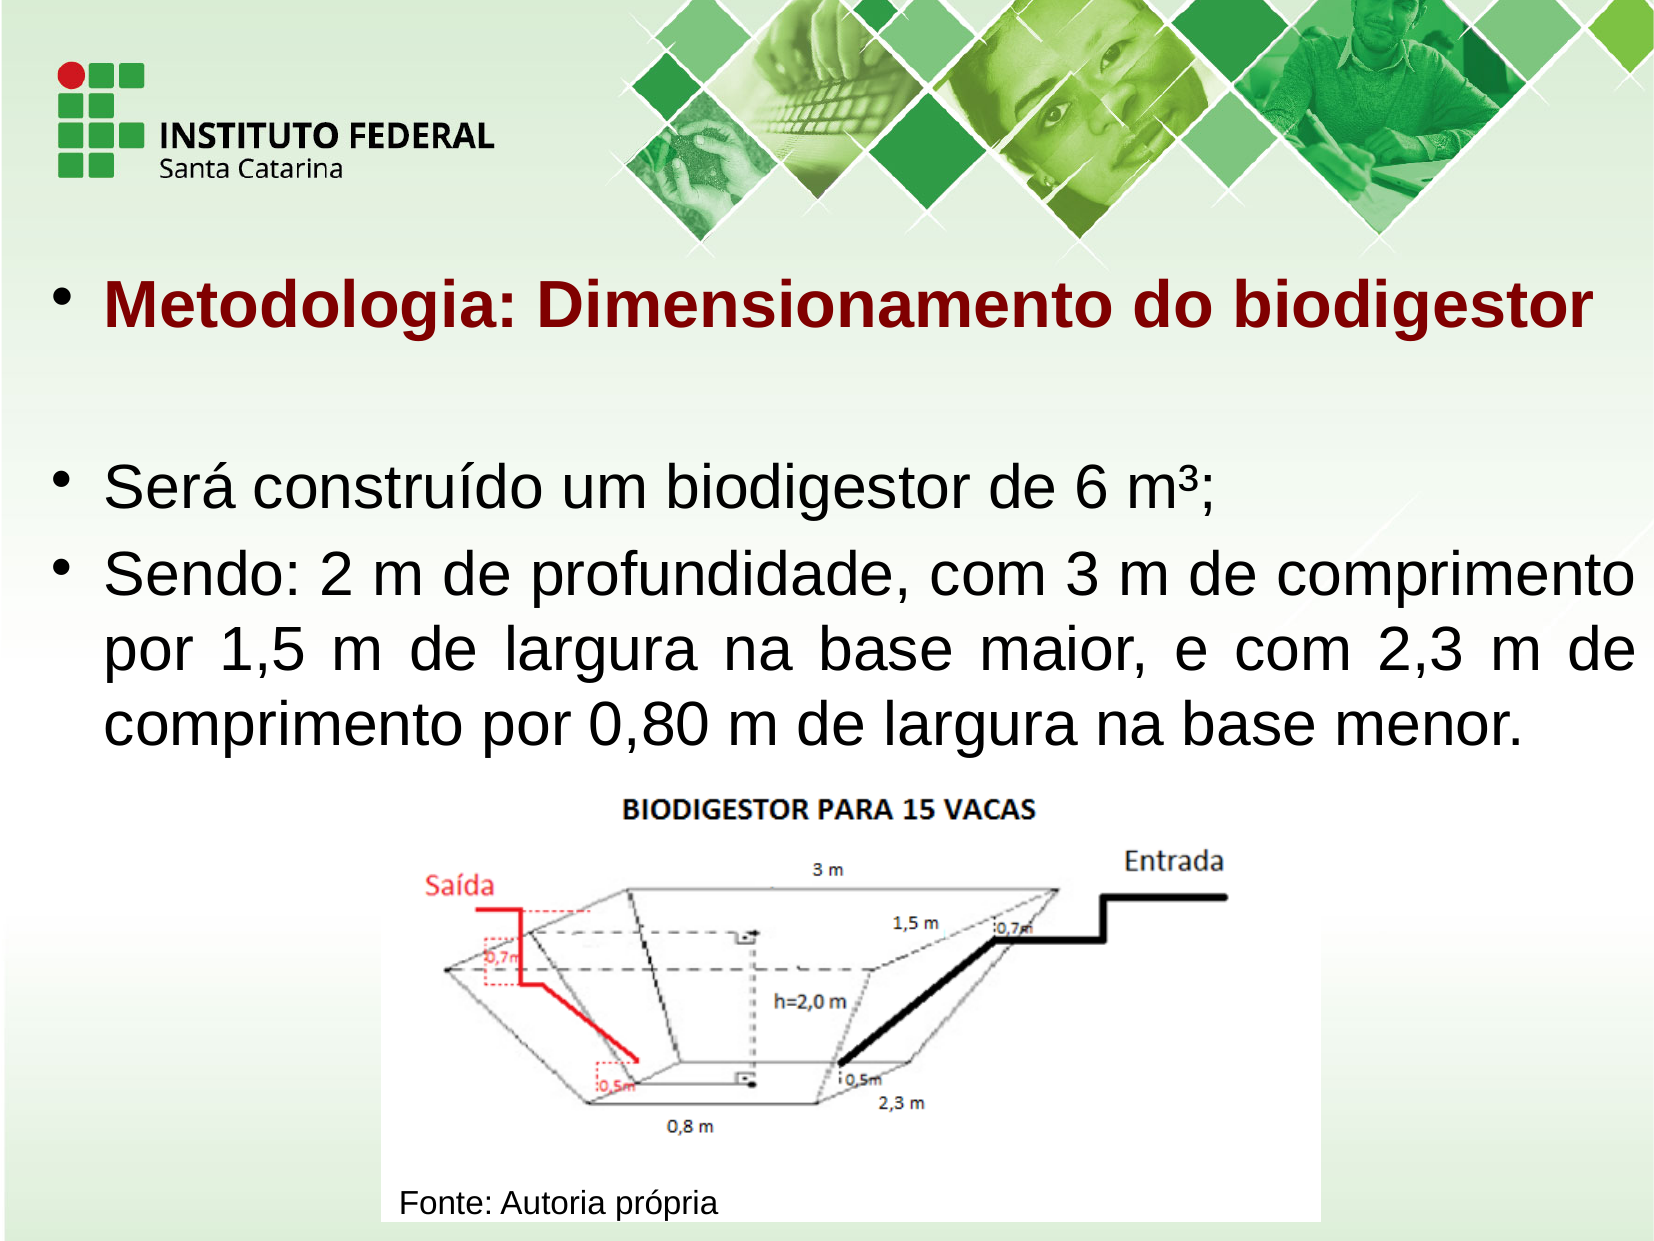

Metodologia: Dimensionamento do biodigestor
Será construído um biodigestor de 6 m³;
Sendo: 2 m de profundidade, com 3 m de comprimento por 1,5 m de largura na base maior, e com 2,3 m de comprimento por 0,80 m de largura na base menor.
Fonte: Autoria própria